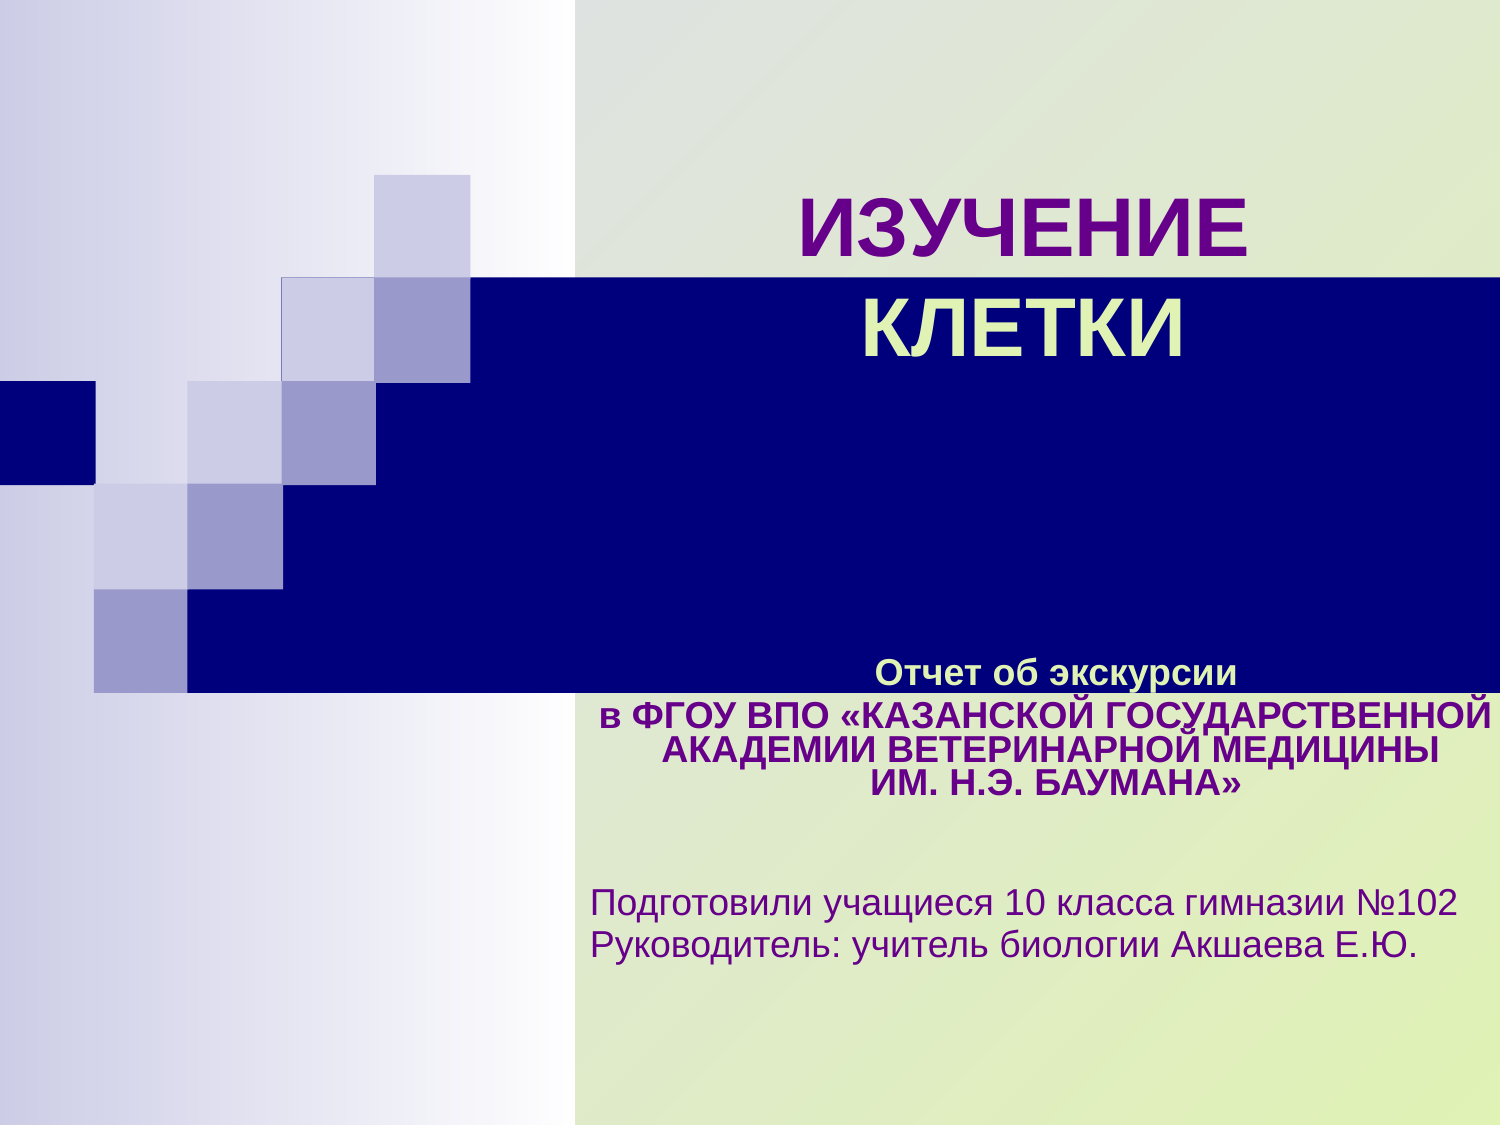

ИЗУЧЕНИЕ
КЛЕТКИ
# Отчет об экскурсии
в ФГОУ ВПО «КАЗАНСКОЙ ГОСУДАРСТВЕННОЙ АКАДЕМИИ ВЕТЕРИНАРНОЙ МЕДИЦИНЫ
ИМ. Н.Э. БАУМАНА»
Подготовили учащиеся 10 класса гимназии №102
Руководитель: учитель биологии Акшаева Е.Ю.